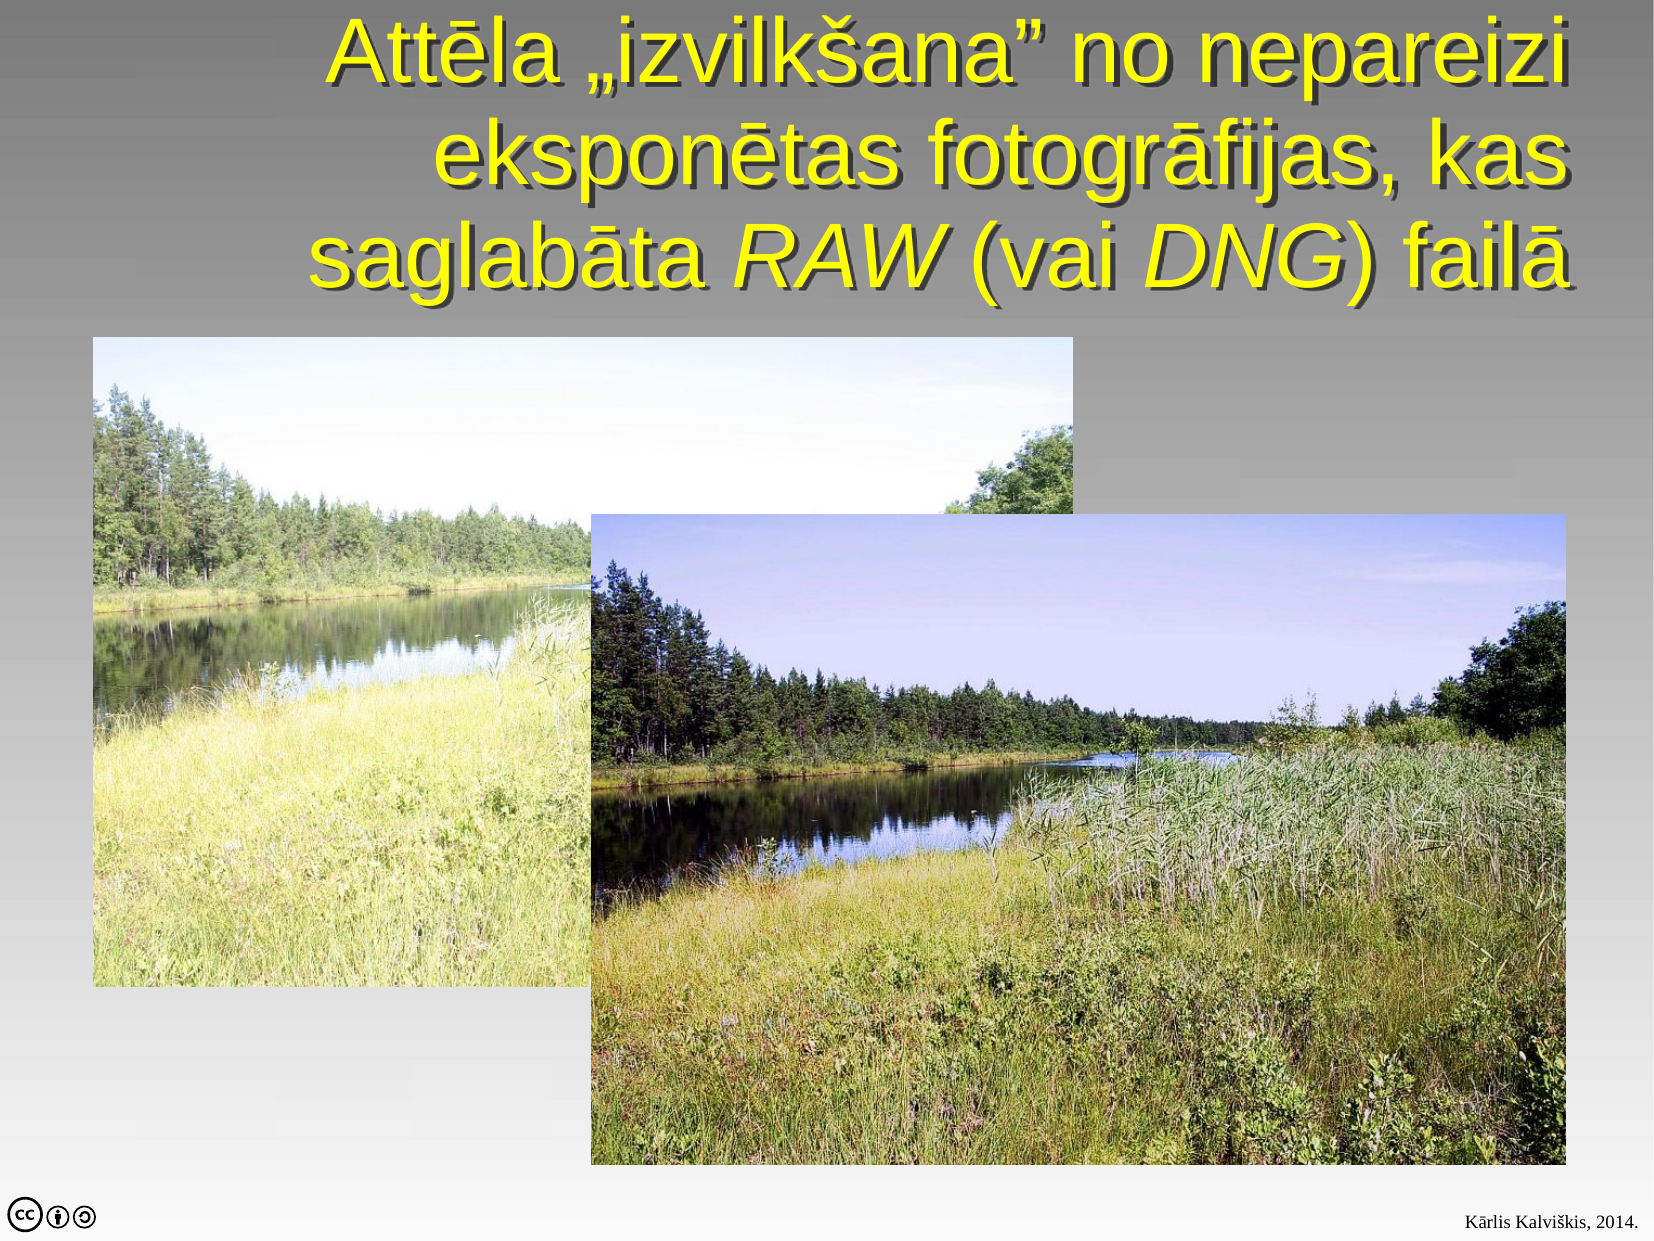

# Attēla „izvilkšana” no nepareizi eksponētas fotogrāfijas, kas saglabāta RAW (vai DNG) failā